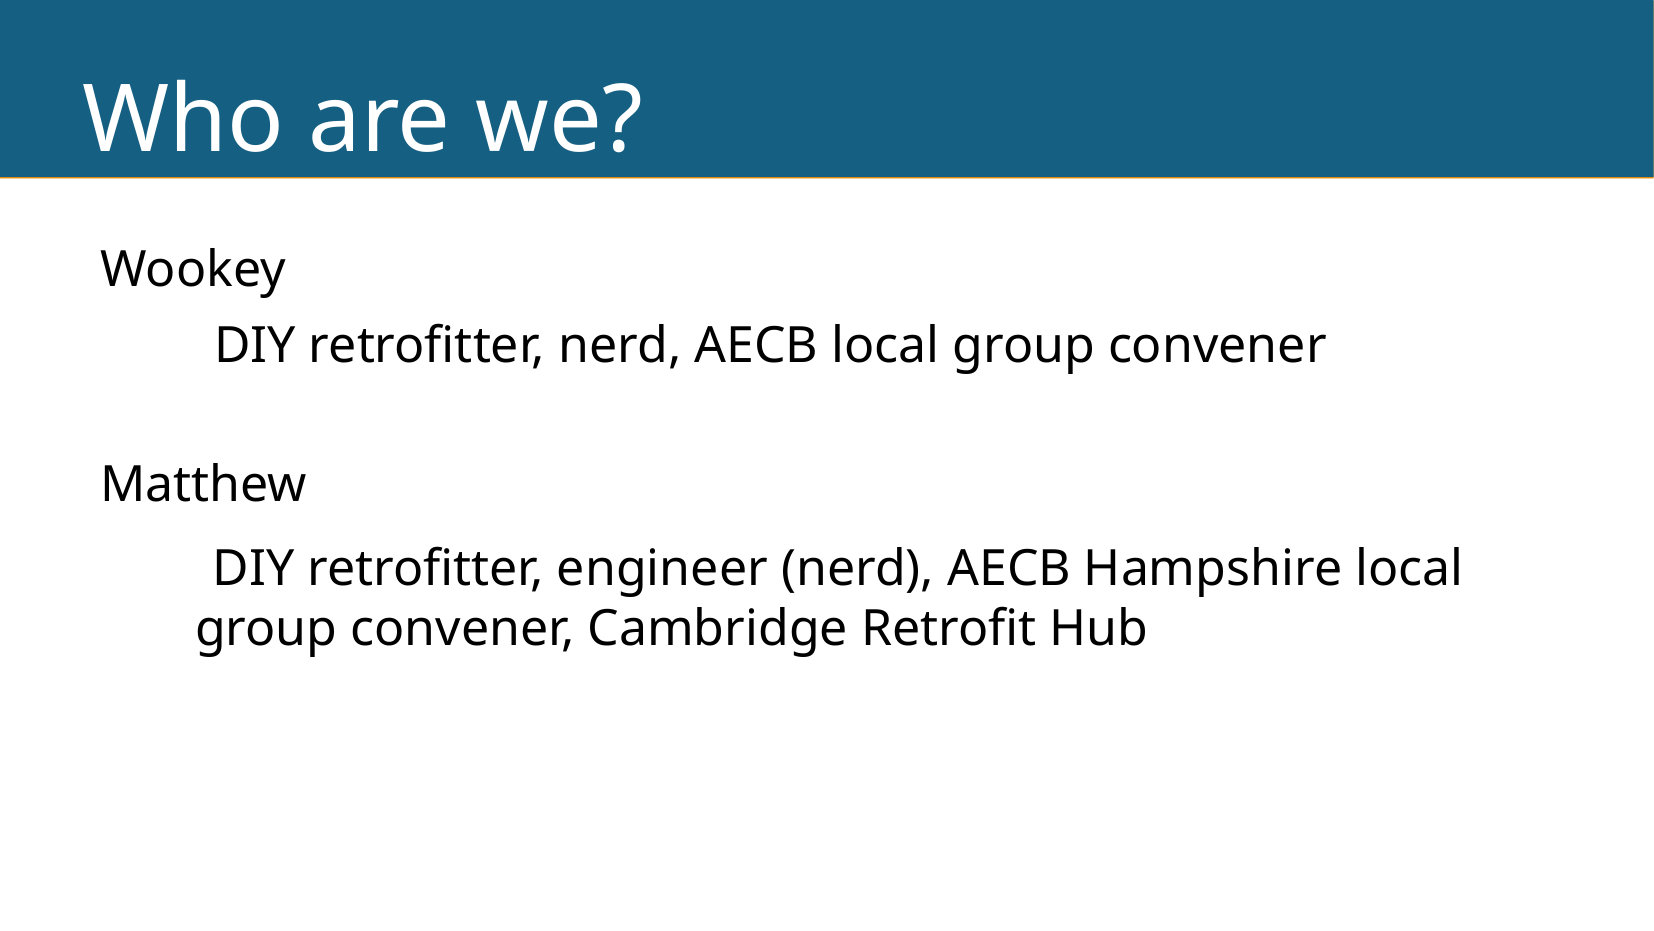

# Who are we?
Wookey
 DIY retrofitter, nerd, AECB local group convener
Matthew
DIY retrofitter, engineer (nerd), AECB Hampshire local group convener, Cambridge Retrofit Hub